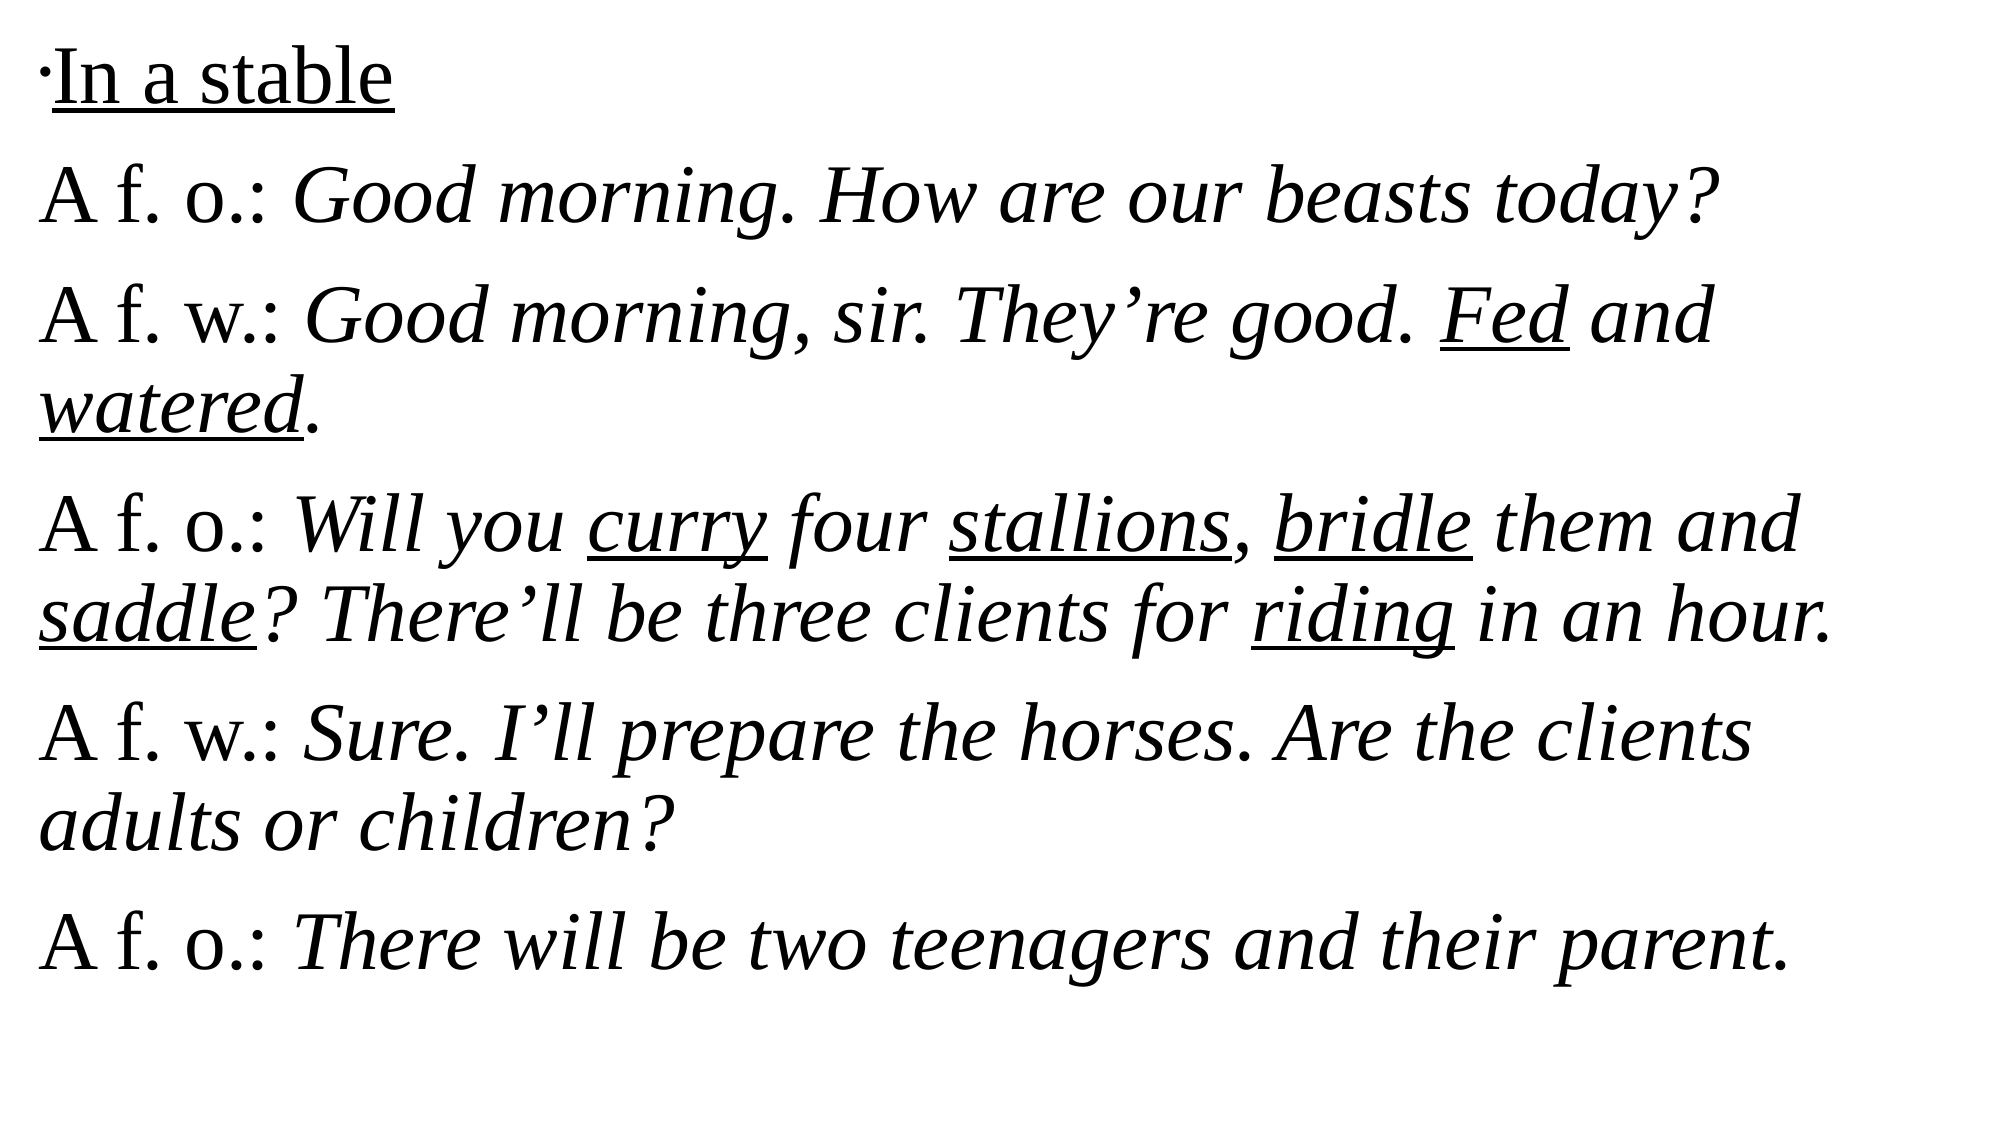

# In a stable
A f. o.: Good morning. How are our beasts today?
A f. w.: Good morning, sir. They’re good. Fed and watered.
A f. o.: Will you curry four stallions, bridle them and saddle? There’ll be three clients for riding in an hour.
A f. w.: Sure. I’ll prepare the horses. Are the clients adults or children?
A f. o.: There will be two teenagers and their parent.